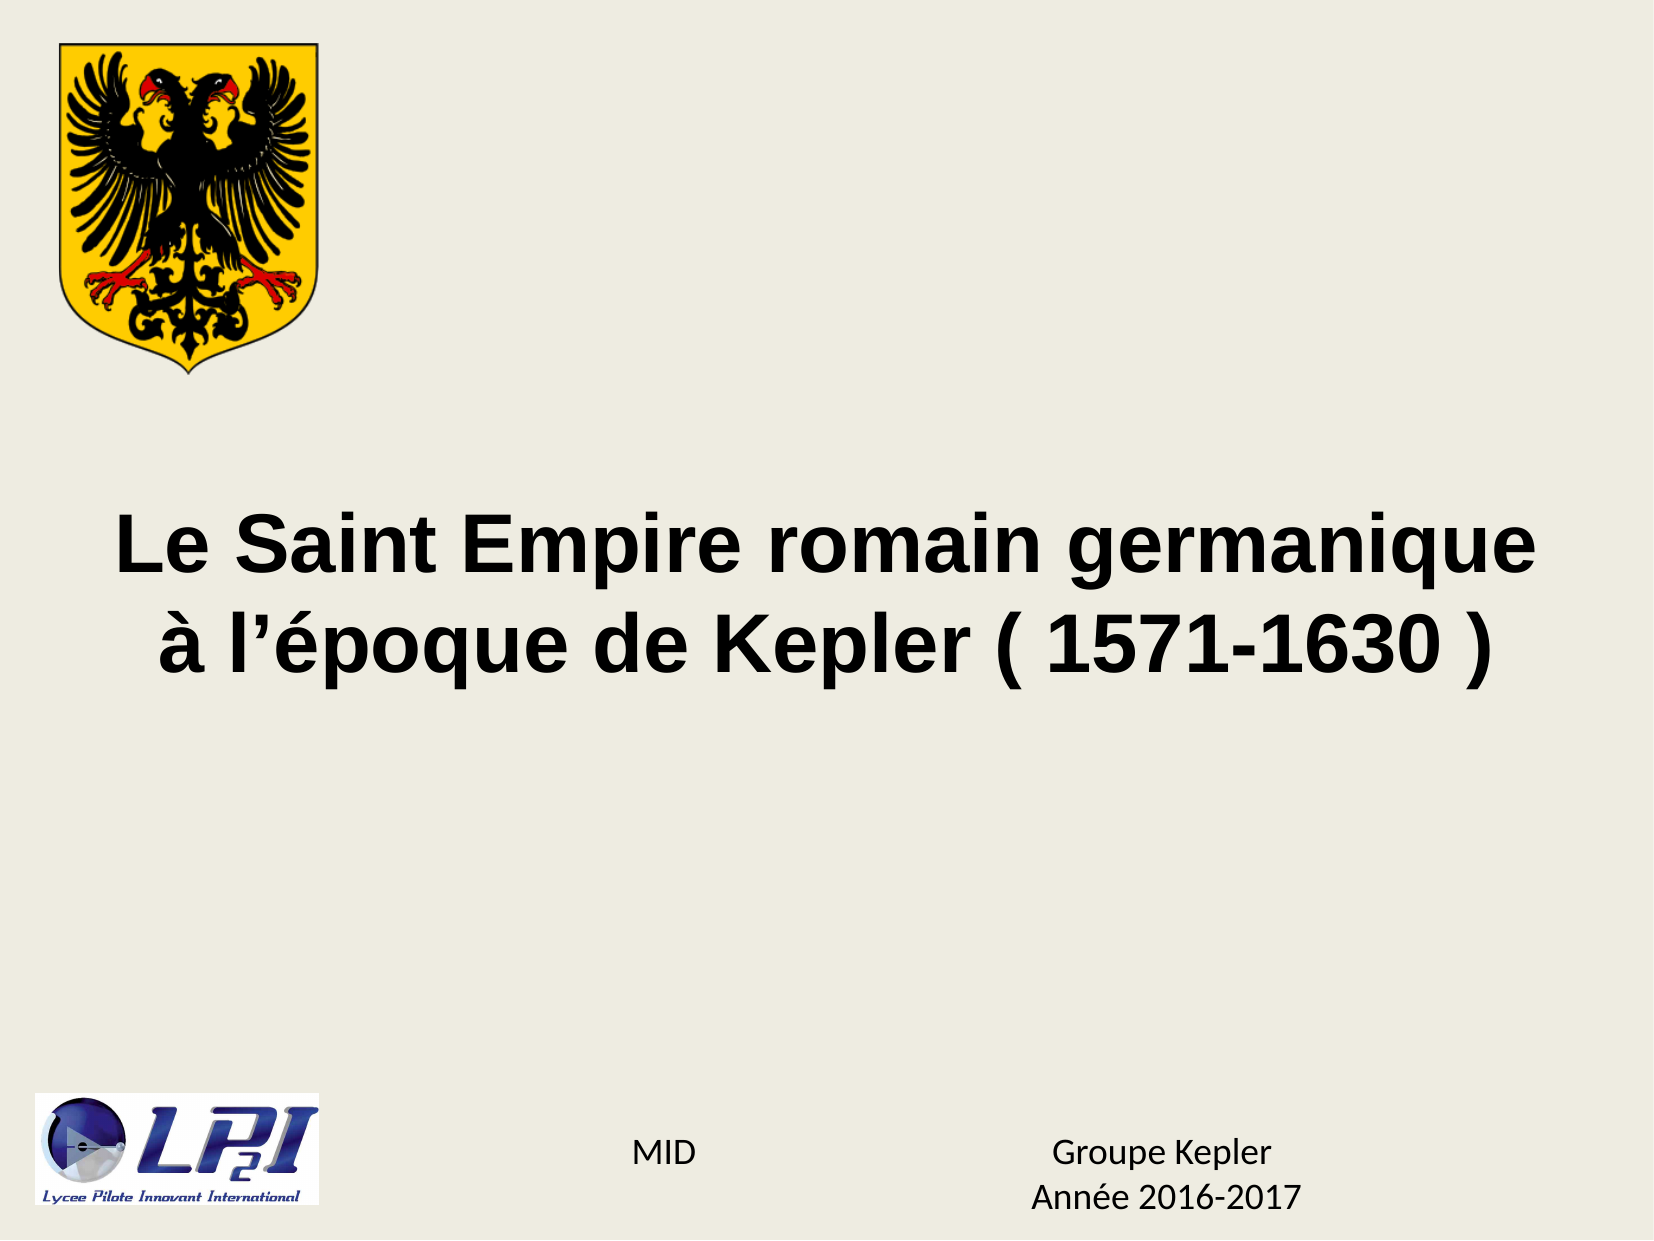

# Le Saint Empire romain germanique à l’époque de Kepler ( 1571-1630 )
 MID Groupe Kepler
 Année 2016-2017